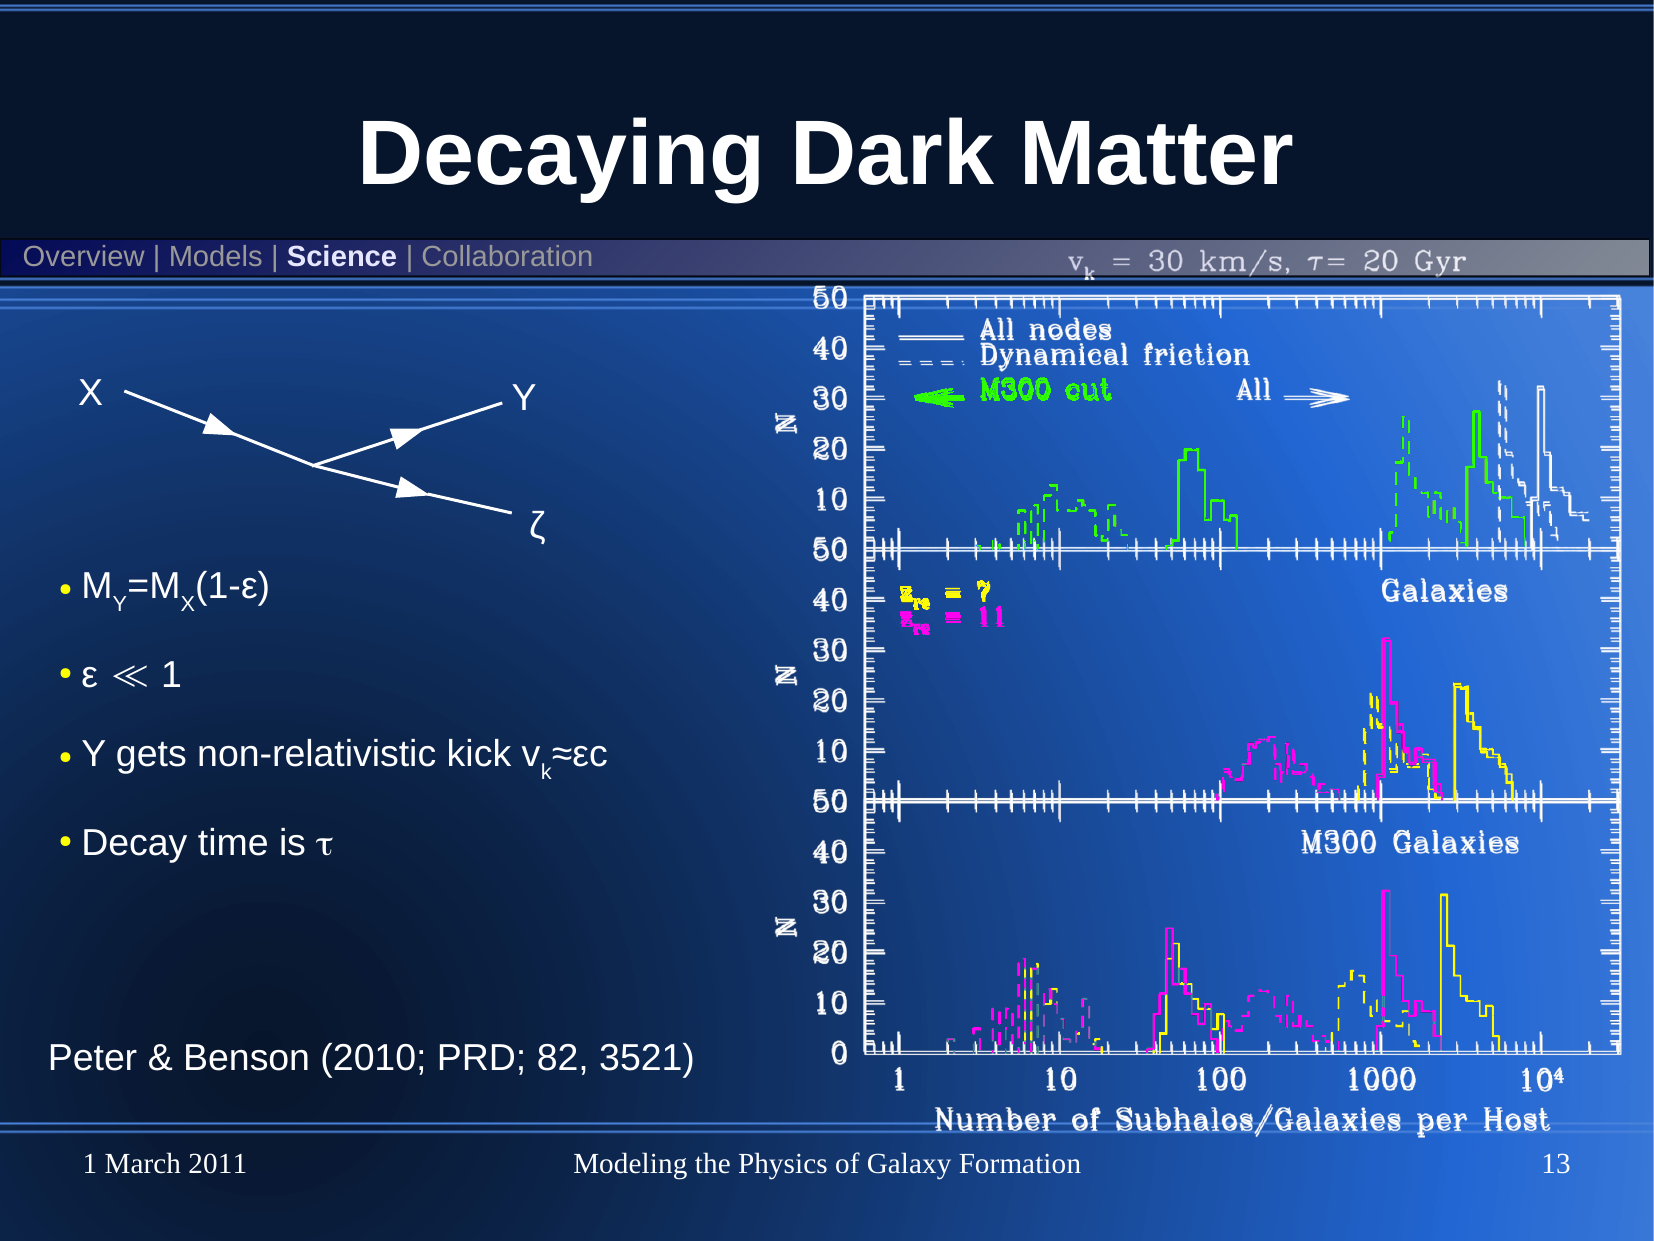

# Decaying Dark Matter
Overview | Models | Science | Collaboration
X
Y
ζ
MY=MX(1-ε)
ε ⁭≪ 1
Y gets non-relativistic kick vk≈εc
Decay time is τ
Peter & Benson (2010; PRD; 82, 3521)
1 March 2011
Modeling the Physics of Galaxy Formation
13